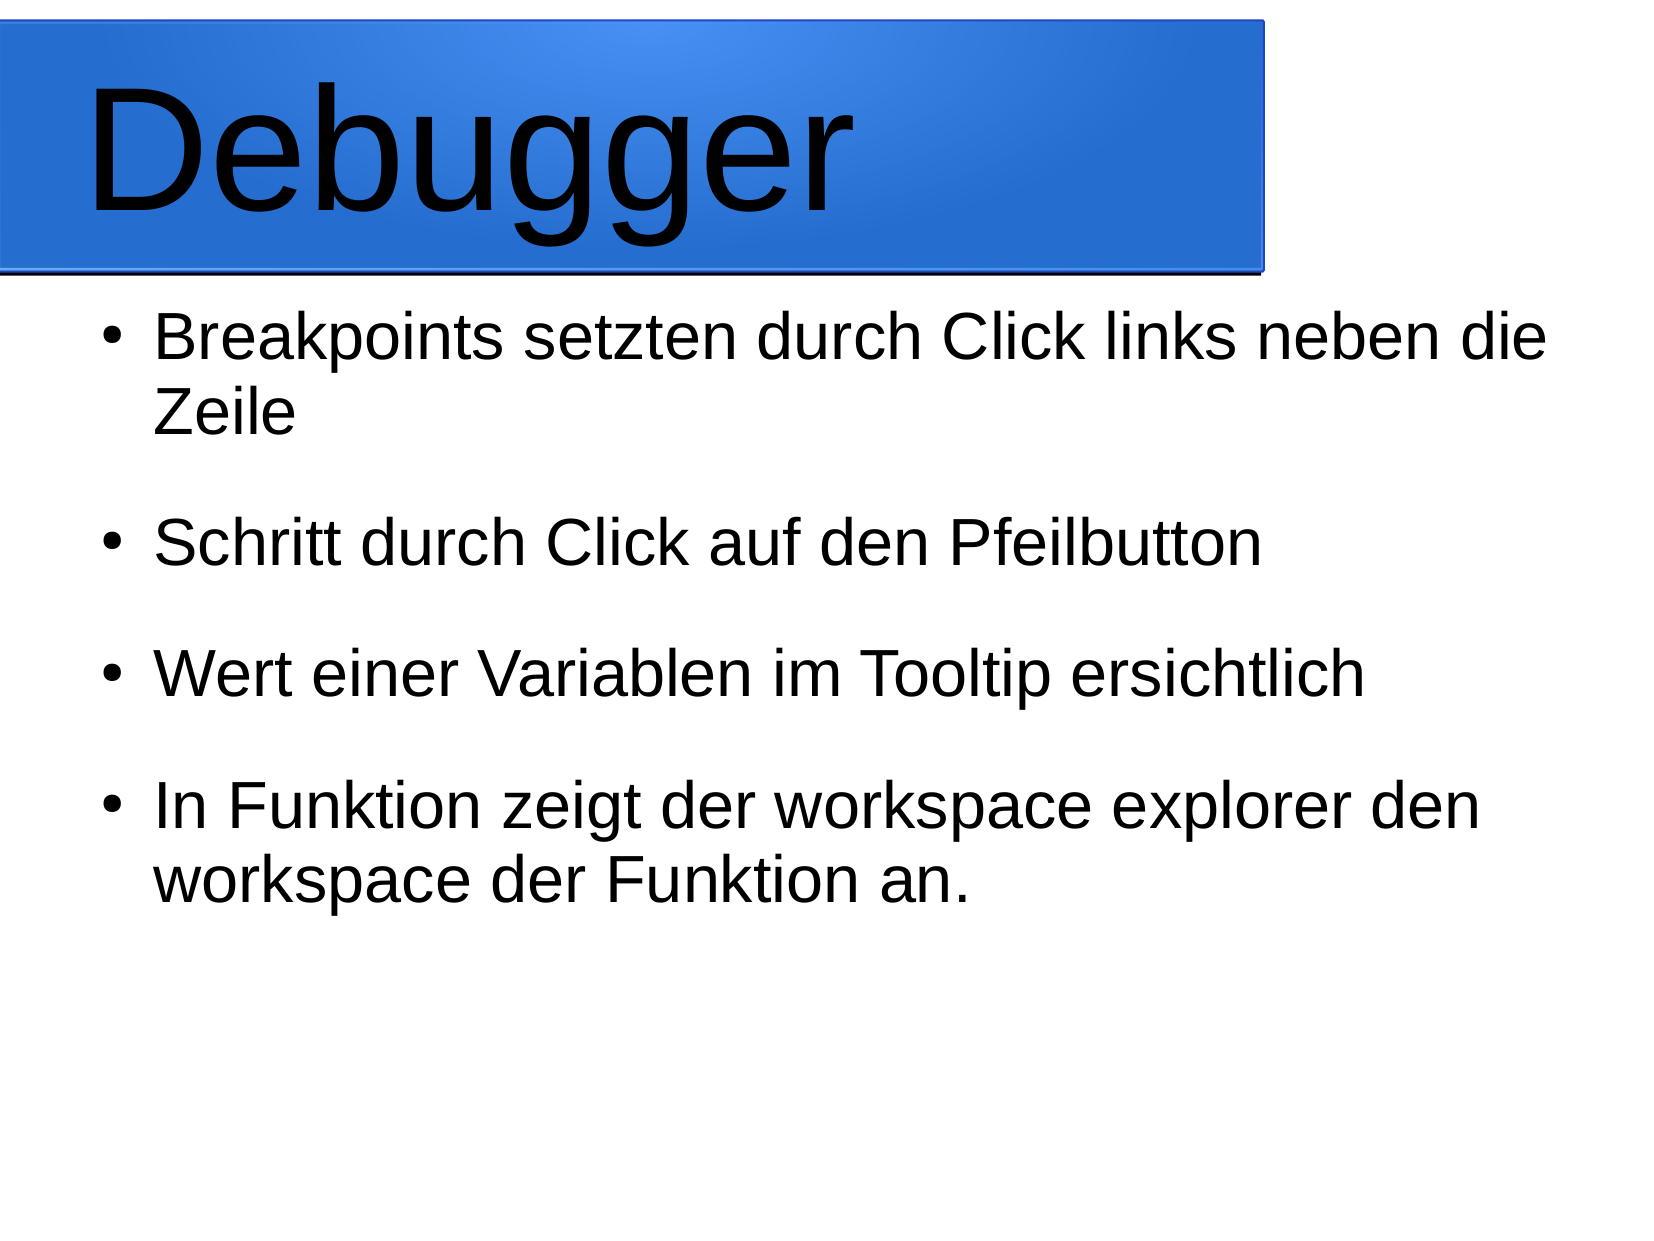

# Debugger
Breakpoints setzten durch Click links neben die Zeile
Schritt durch Click auf den Pfeilbutton
Wert einer Variablen im Tooltip ersichtlich
In Funktion zeigt der workspace explorer den workspace der Funktion an.